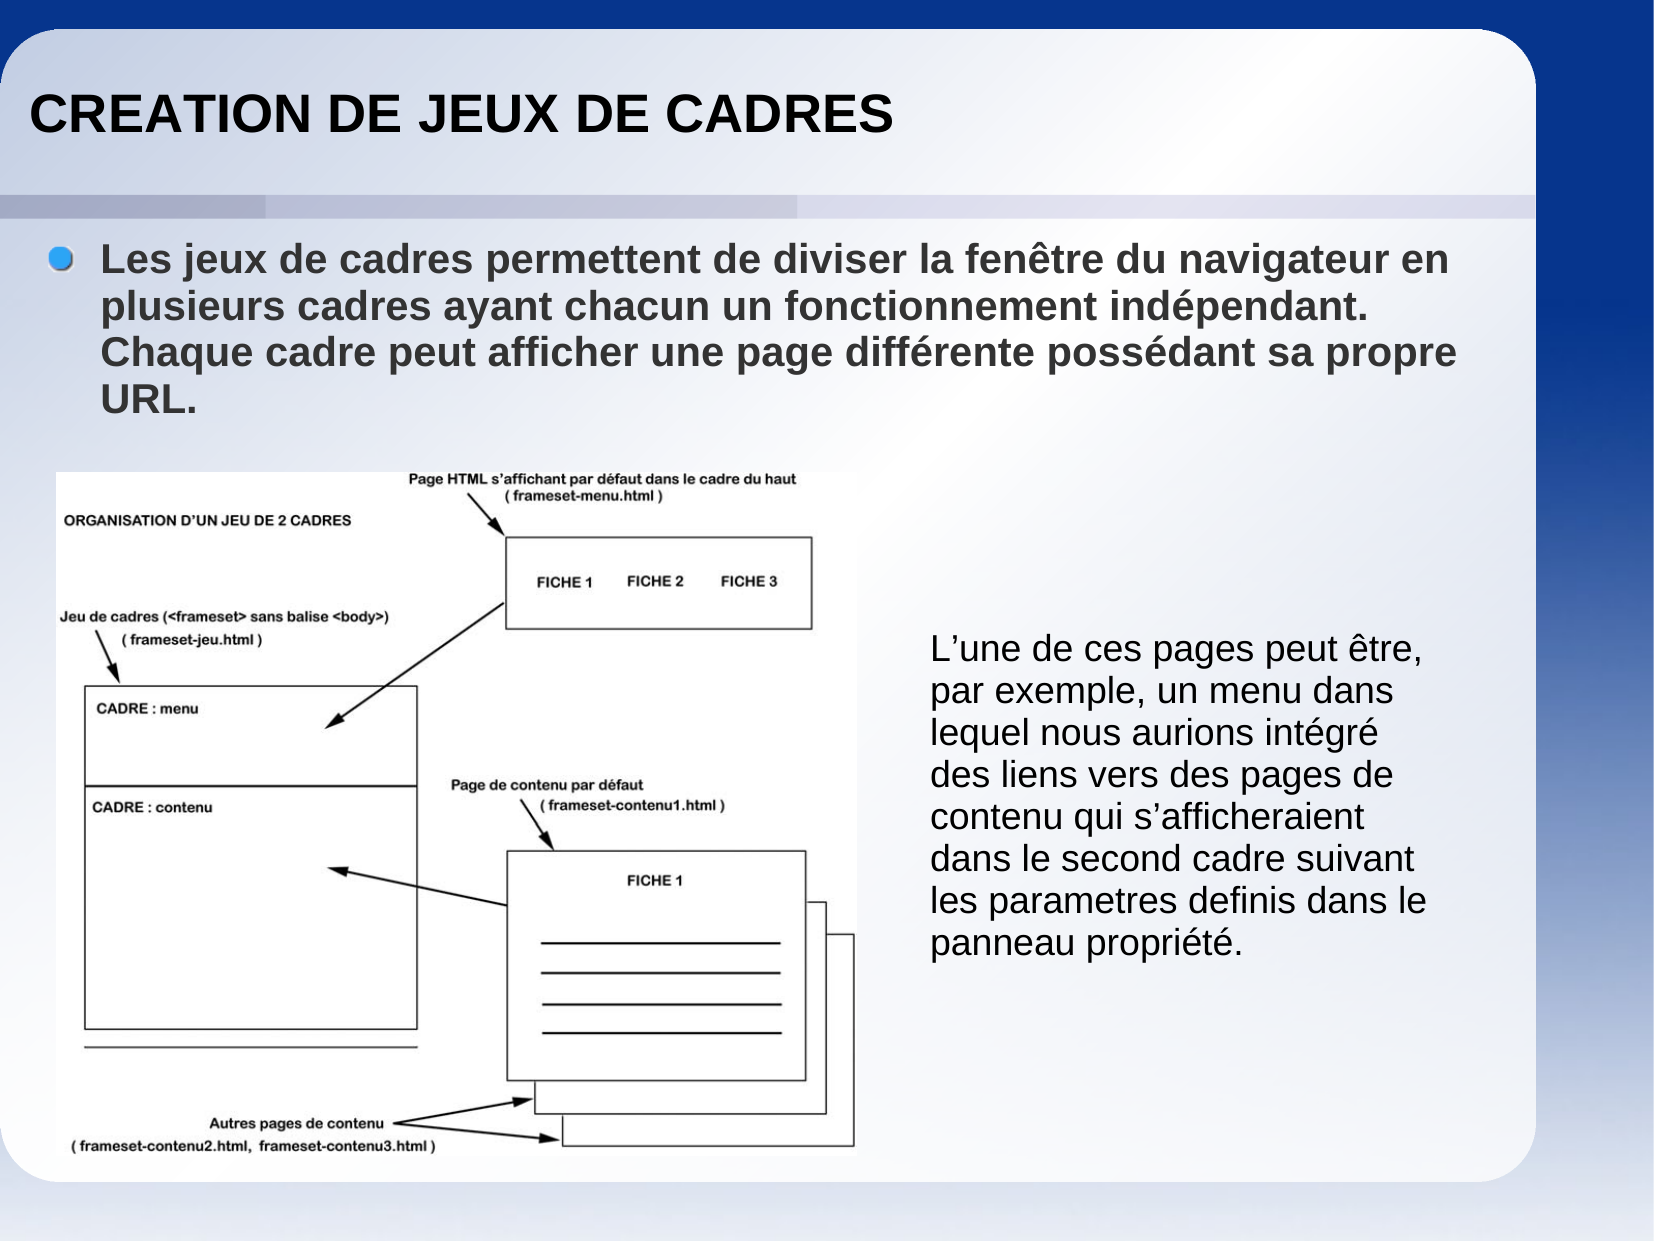

# CREATION DE JEUX DE CADRES
Les jeux de cadres permettent de diviser la fenêtre du navigateur en plusieurs cadres ayant chacun un fonctionnement indépendant. Chaque cadre peut afficher une page différente possédant sa propre URL.
L’une de ces pages peut être, par exemple, un menu dans lequel nous aurions intégré des liens vers des pages de contenu qui s’afficheraient dans le second cadre suivant les parametres definis dans le panneau propriété.